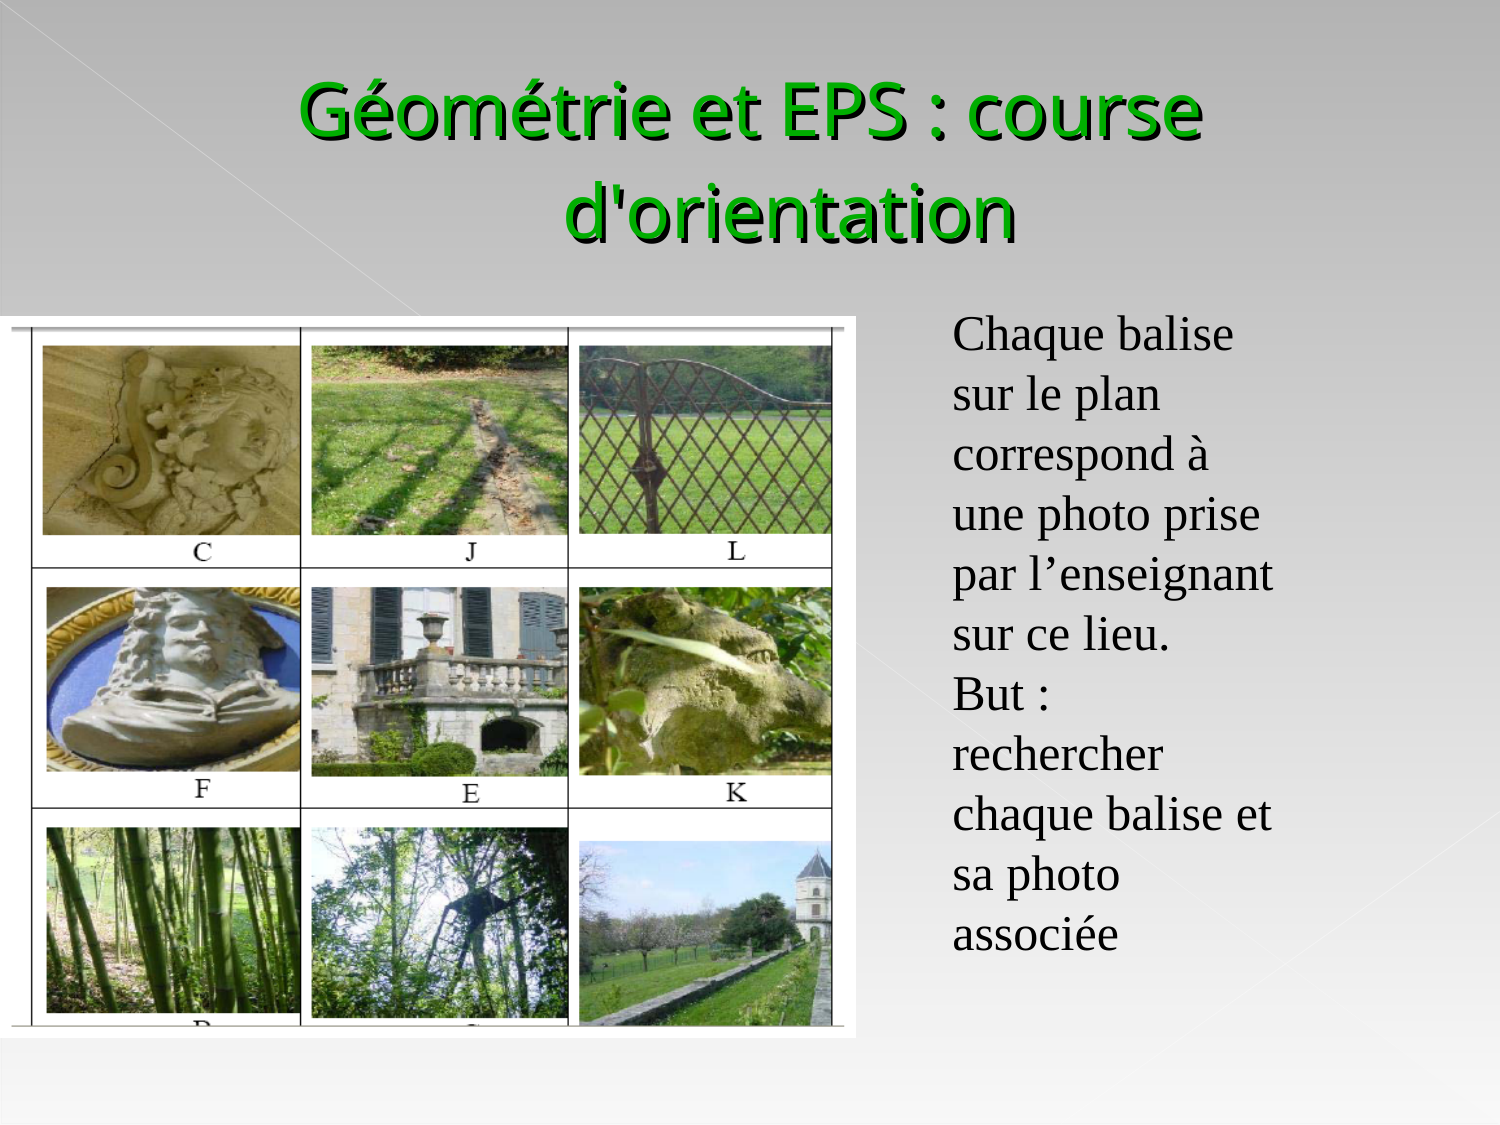

# Géométrie et EPS : course d'orientation
Chaque balise sur le plan correspond à une photo prise par l’enseignant sur ce lieu. But : rechercher chaque balise et sa photo associée